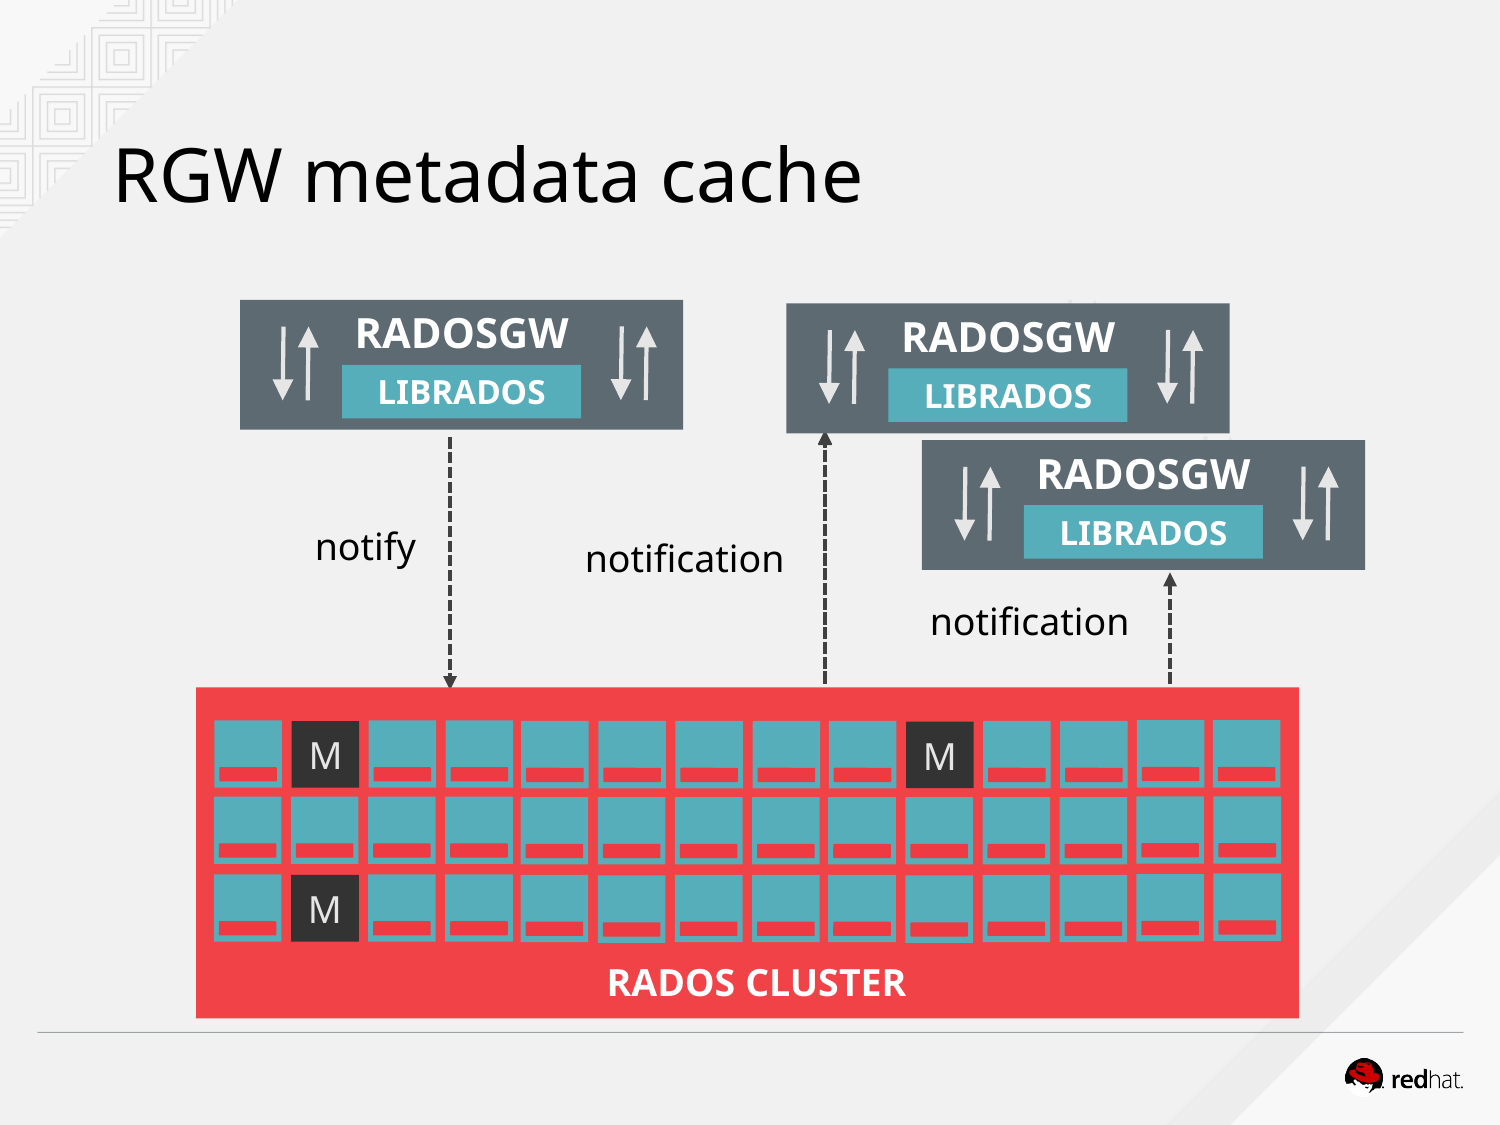

# RGW metadata cache
RADOSGW
RADOSGW
LIBRADOS
LIBRADOS
LIBRADOS
RADOSGW
LIBRADOS
LIBRADOS
notify
notification
notification
M
M
M
RADOS CLUSTER